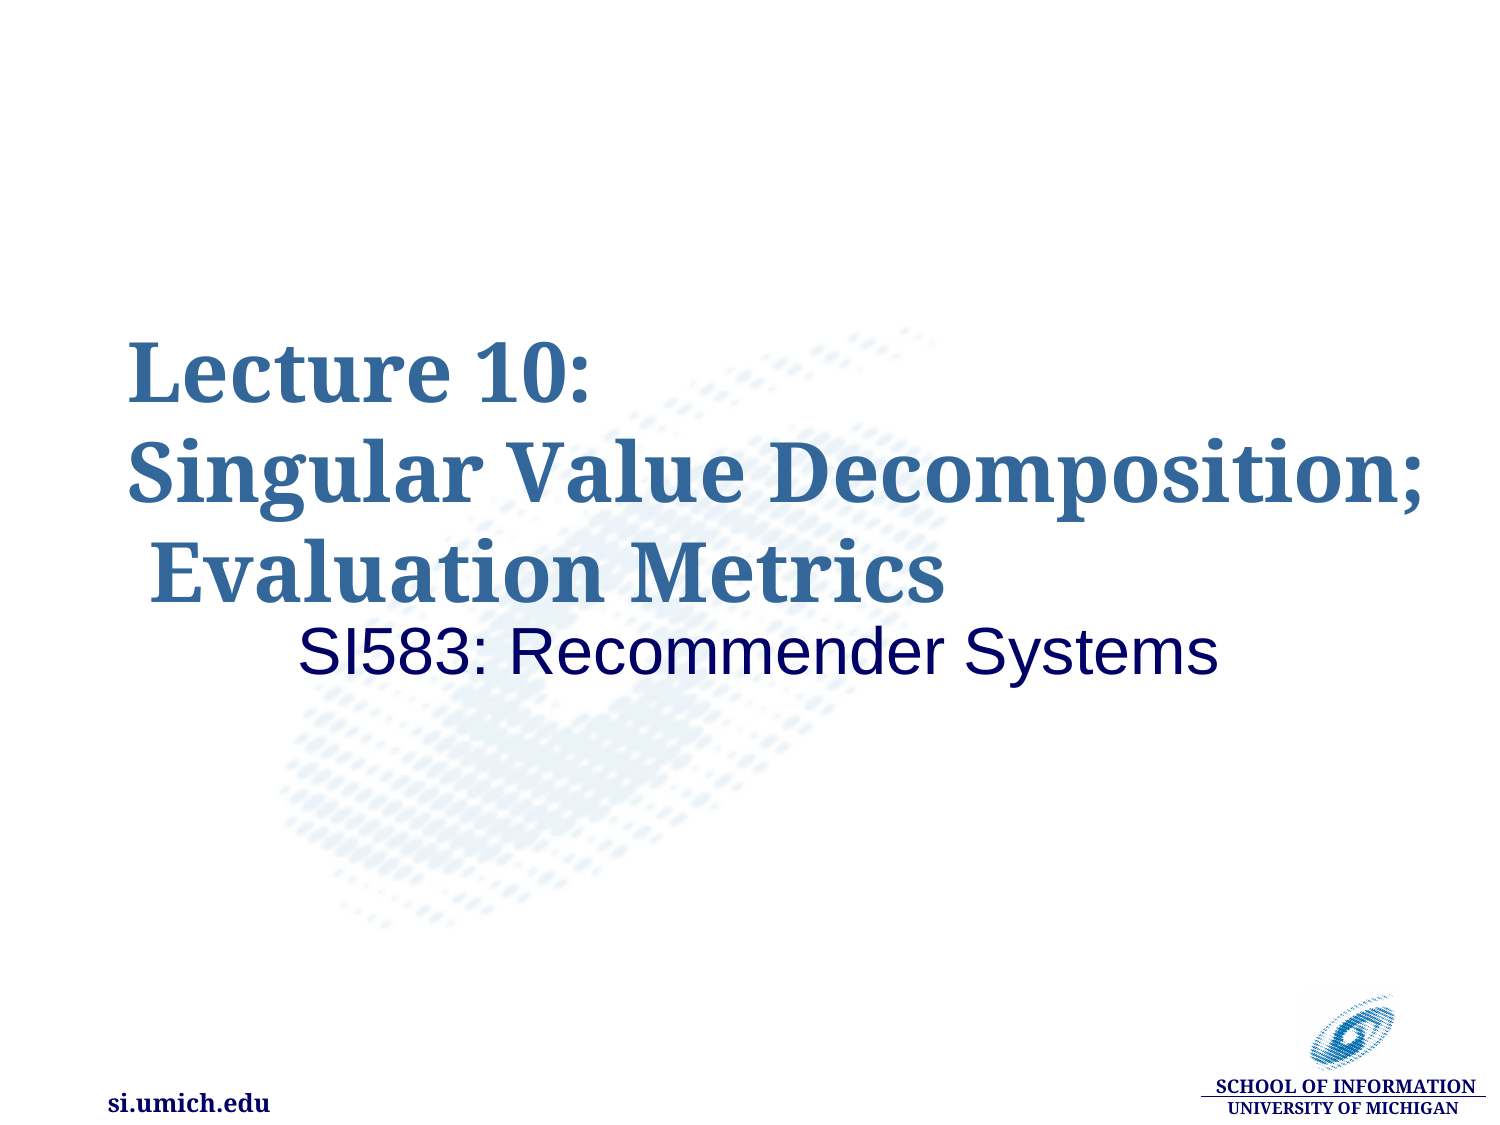

# Lecture 10: Singular Value Decomposition; Evaluation Metrics
 SI583: Recommender Systems